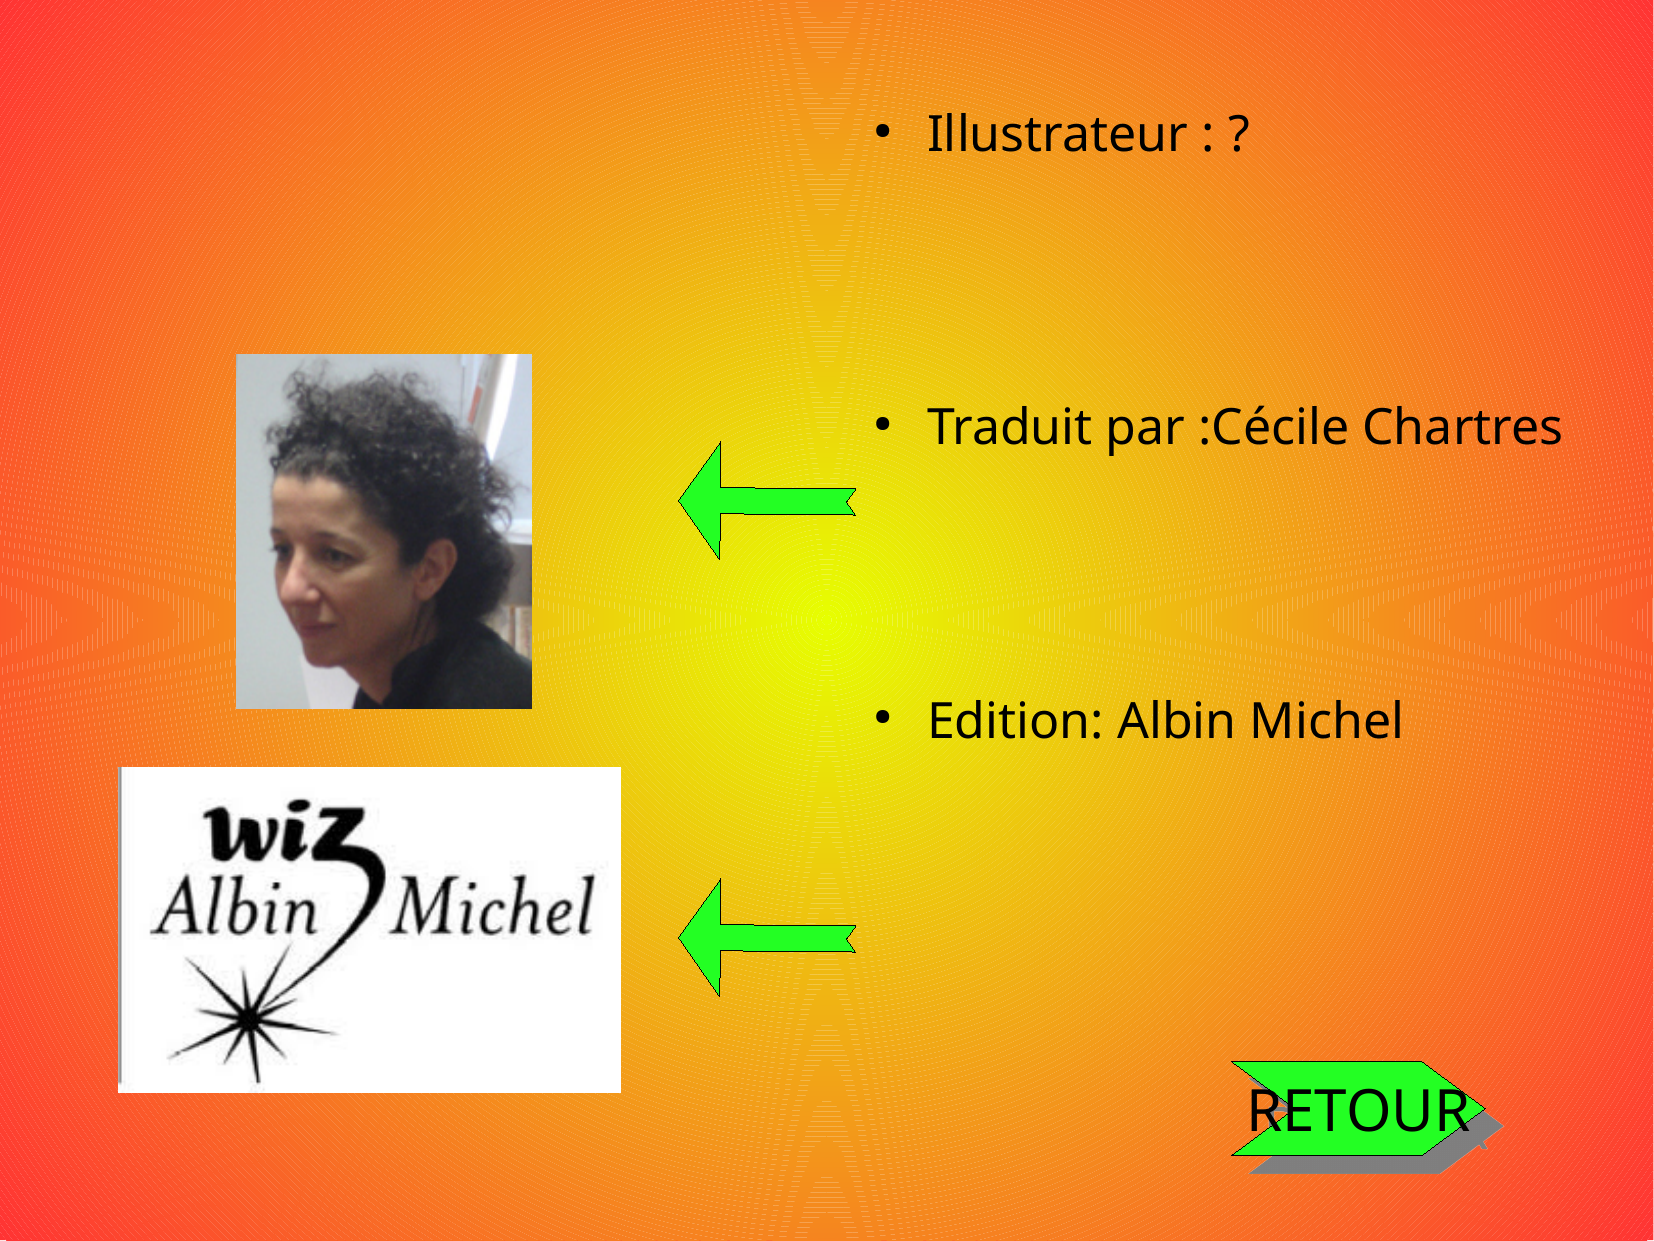

# Illustrateur : ?
Traduit par :Cécile Chartres
Edition: Albin Michel
RETOUR